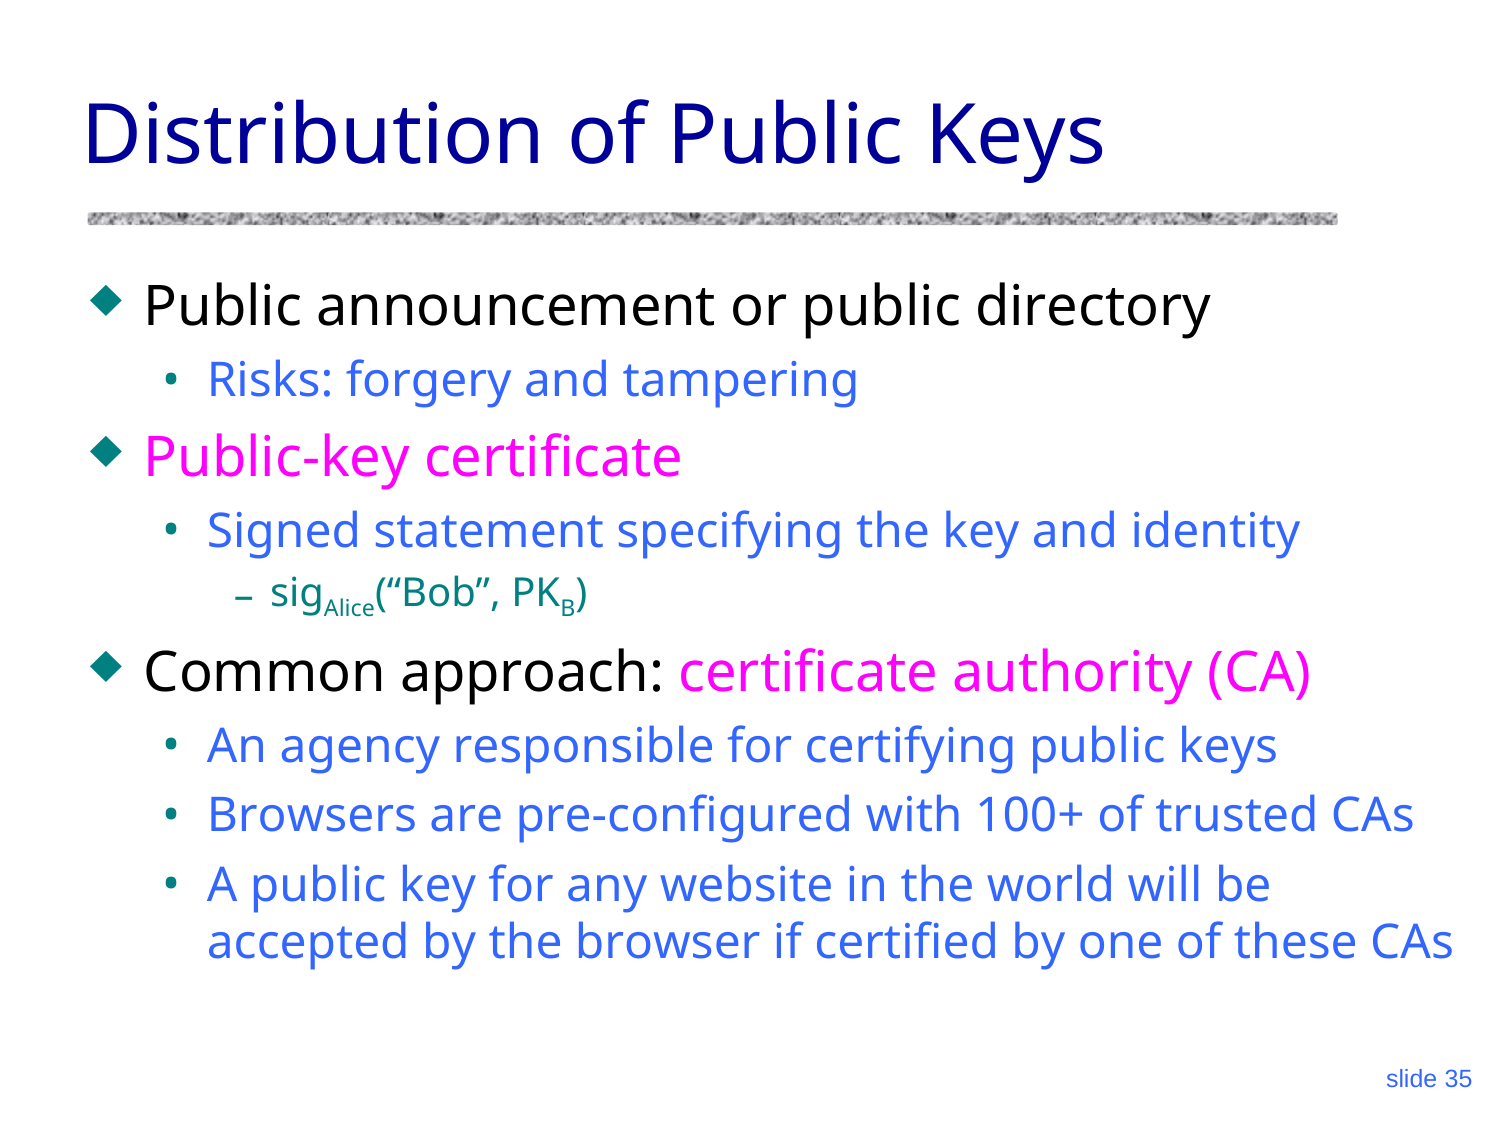

# Distribution of Public Keys
Public announcement or public directory
Risks: forgery and tampering
Public-key certificate
Signed statement specifying the key and identity
sigAlice(“Bob”, PKB)
Common approach: certificate authority (CA)
An agency responsible for certifying public keys
Browsers are pre-configured with 100+ of trusted CAs
A public key for any website in the world will be accepted by the browser if certified by one of these CAs
slide